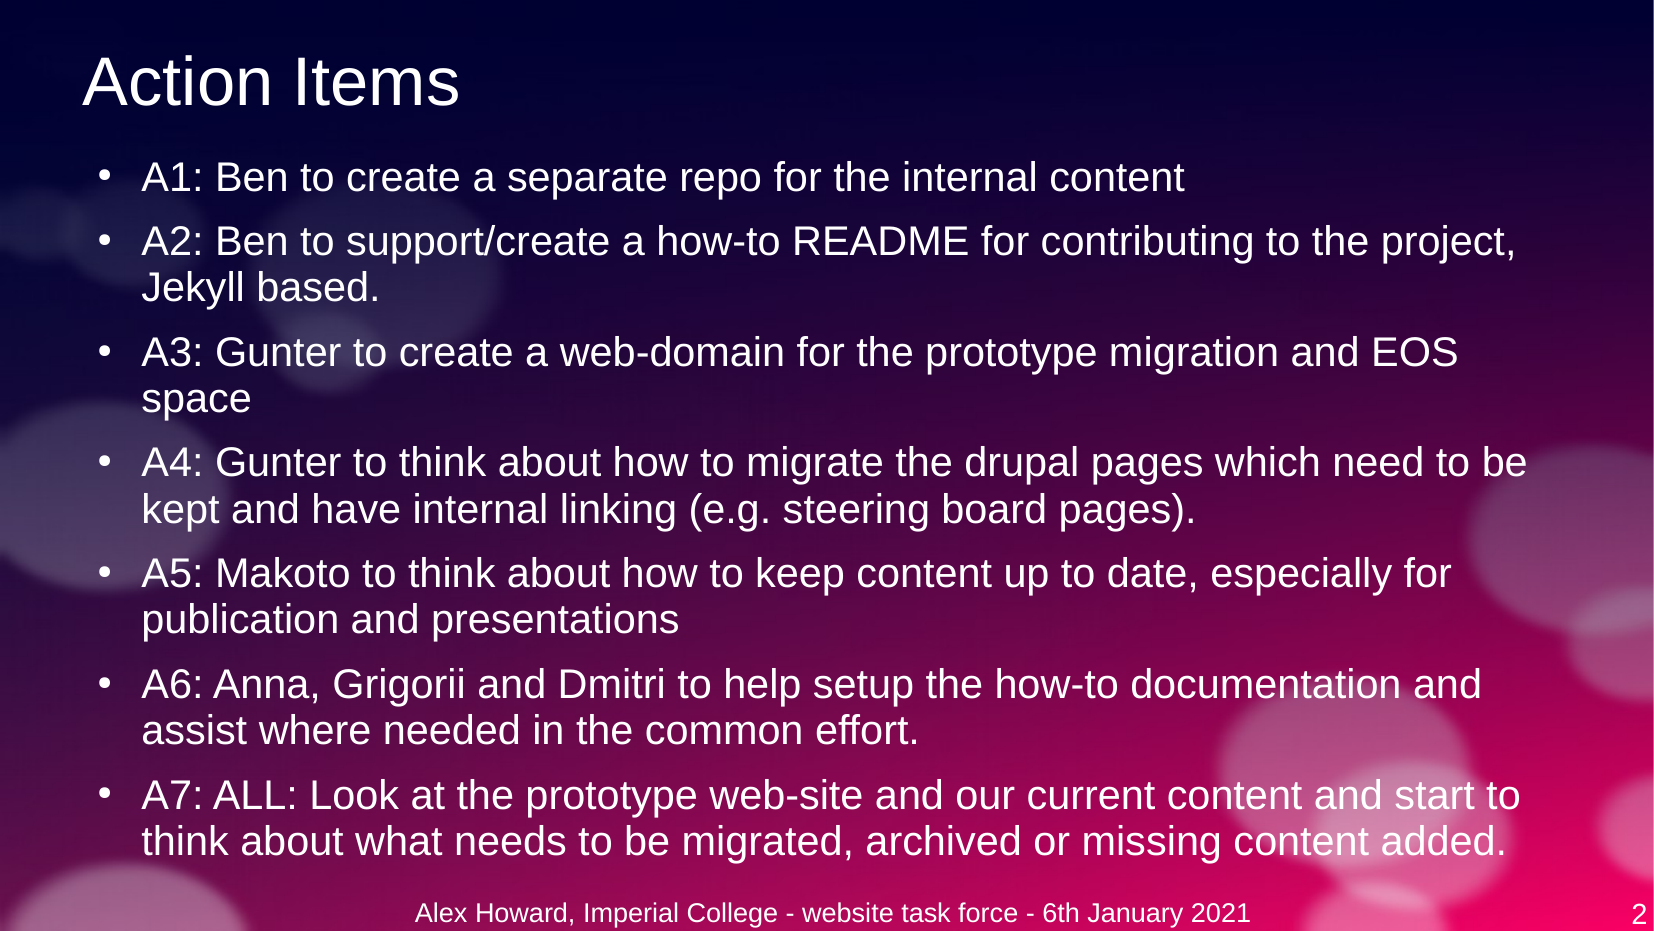

# Action Items
A1: Ben to create a separate repo for the internal content
A2: Ben to support/create a how-to README for contributing to the project, Jekyll based.
A3: Gunter to create a web-domain for the prototype migration and EOS space
A4: Gunter to think about how to migrate the drupal pages which need to be kept and have internal linking (e.g. steering board pages).
A5: Makoto to think about how to keep content up to date, especially for publication and presentations
A6: Anna, Grigorii and Dmitri to help setup the how-to documentation and assist where needed in the common effort.
A7: ALL: Look at the prototype web-site and our current content and start to think about what needs to be migrated, archived or missing content added.
Alex Howard, Imperial College - website task force - 6th January 2021
2